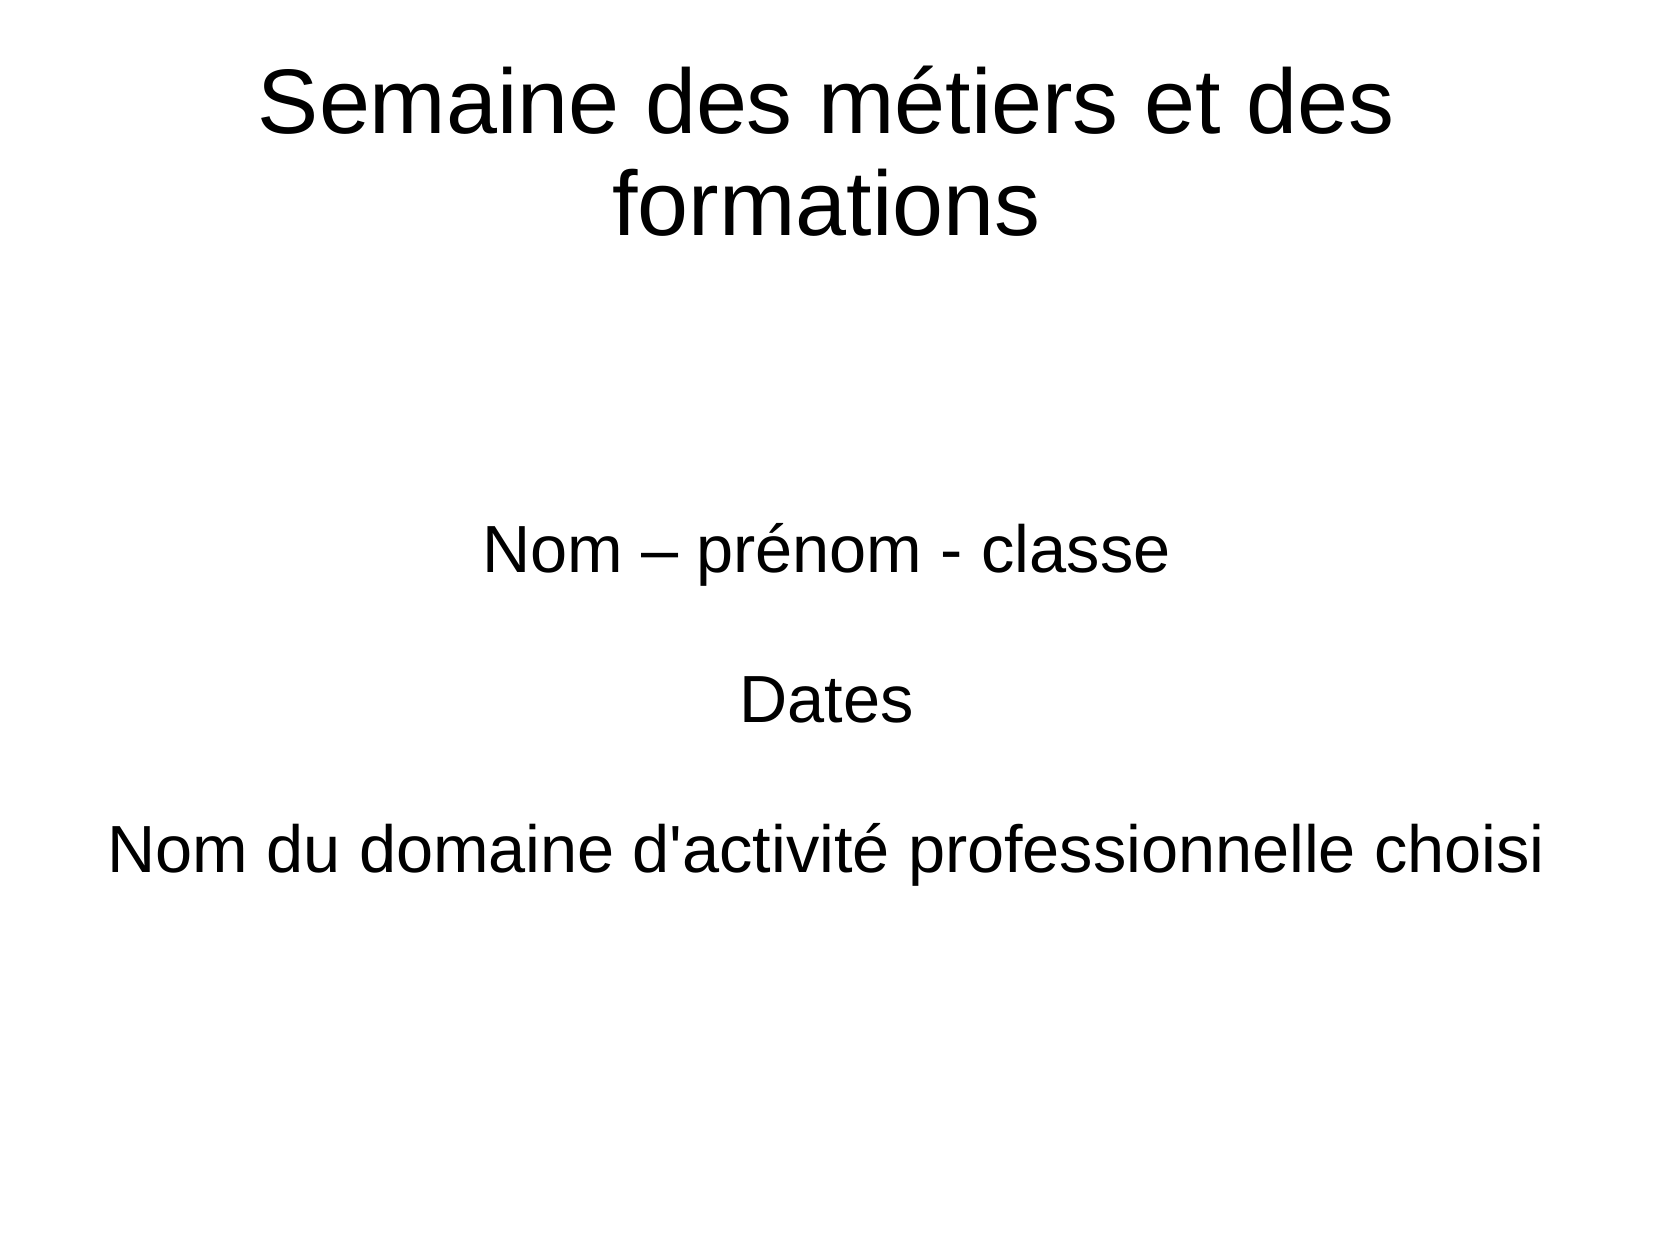

# Semaine des métiers et des formations
Nom – prénom - classe
Dates
Nom du domaine d'activité professionnelle choisi